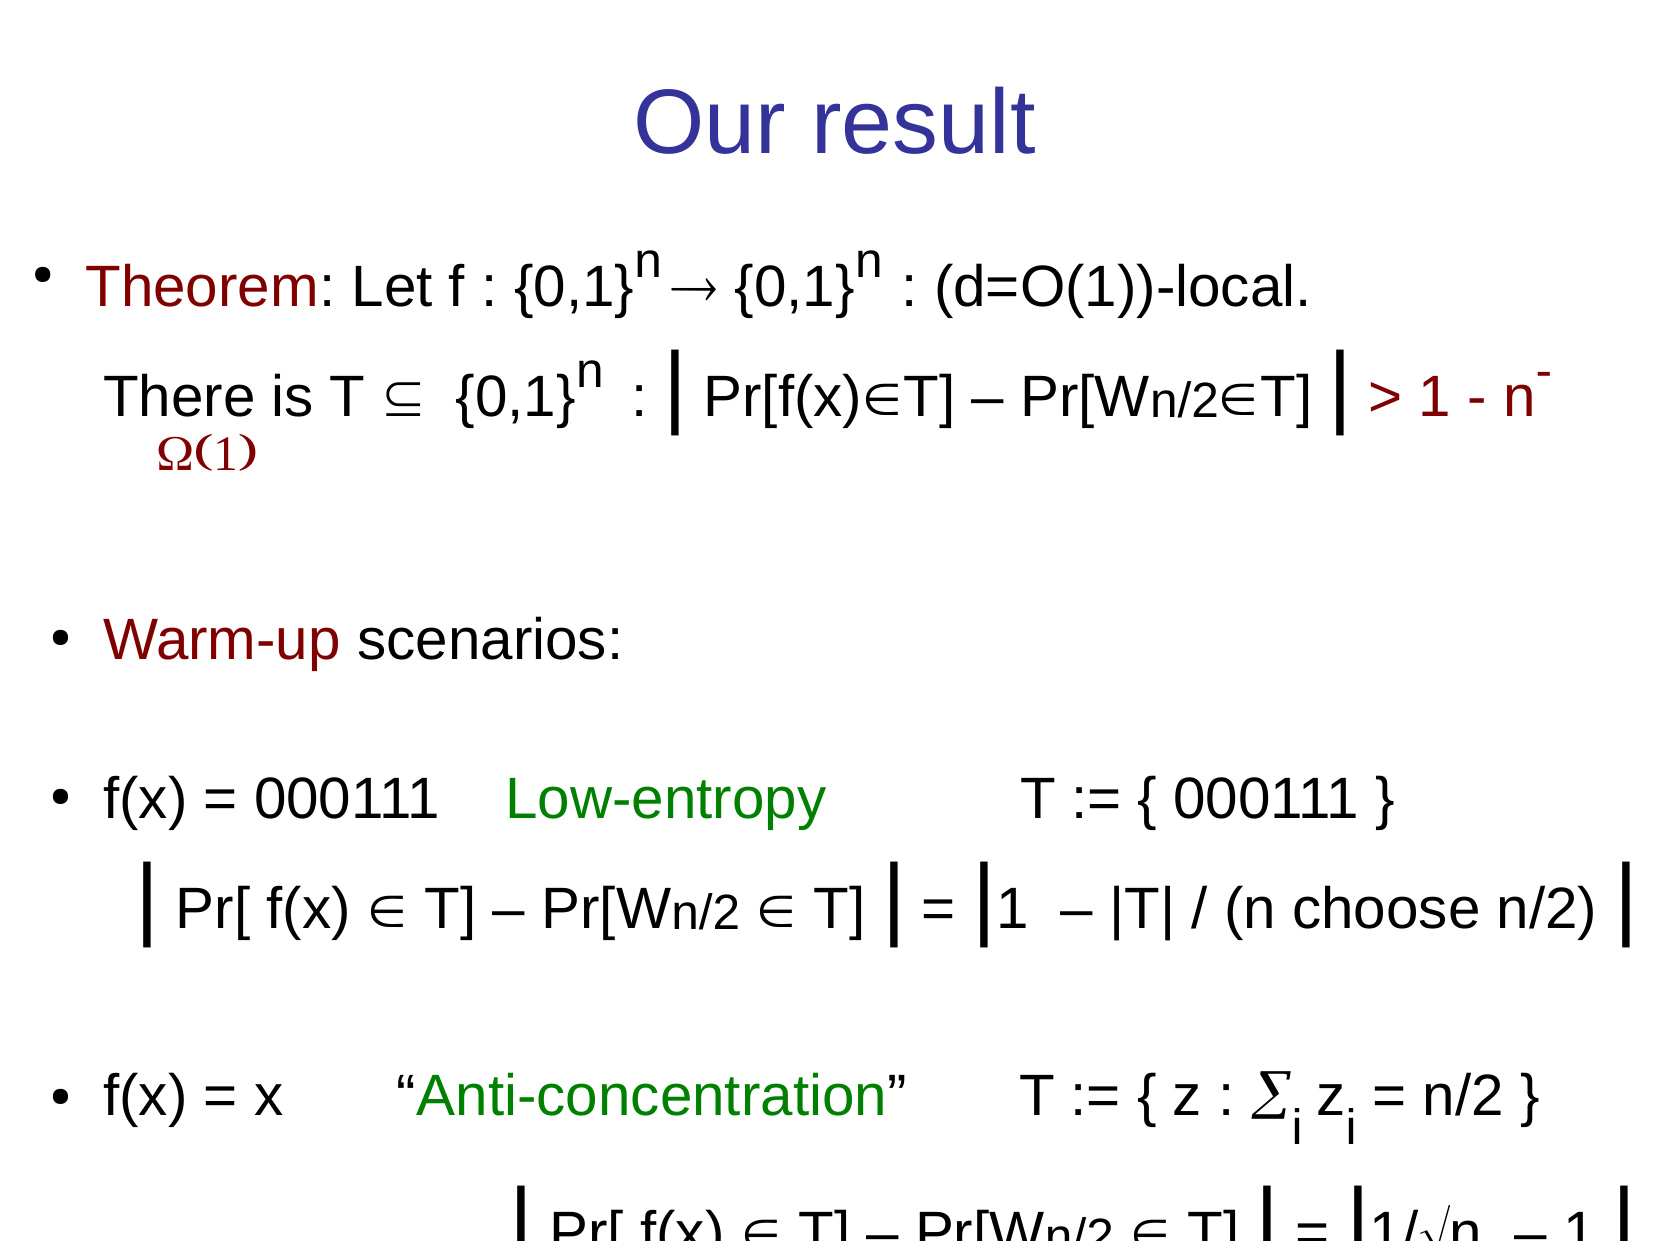

Our result
# Theorem: Let f : {0,1}n  {0,1}n : (d=O(1))-local.
There is T  {0,1}n : | Pr[f(x)T] – Pr[Wn/2T] | > 1 - n-(1)
Warm-up scenarios:
f(x) = 000111 Low-entropy T := { 000111 }
 | Pr[ f(x)  T] – Pr[Wn/2  T] | = |1 – |T| / (n choose n/2) |
f(x) = x “Anti-concentration” T := { z : i zi = n/2 }
 | Pr[ f(x)  T] – Pr[Wn/2  T] | = |1/n – 1 |